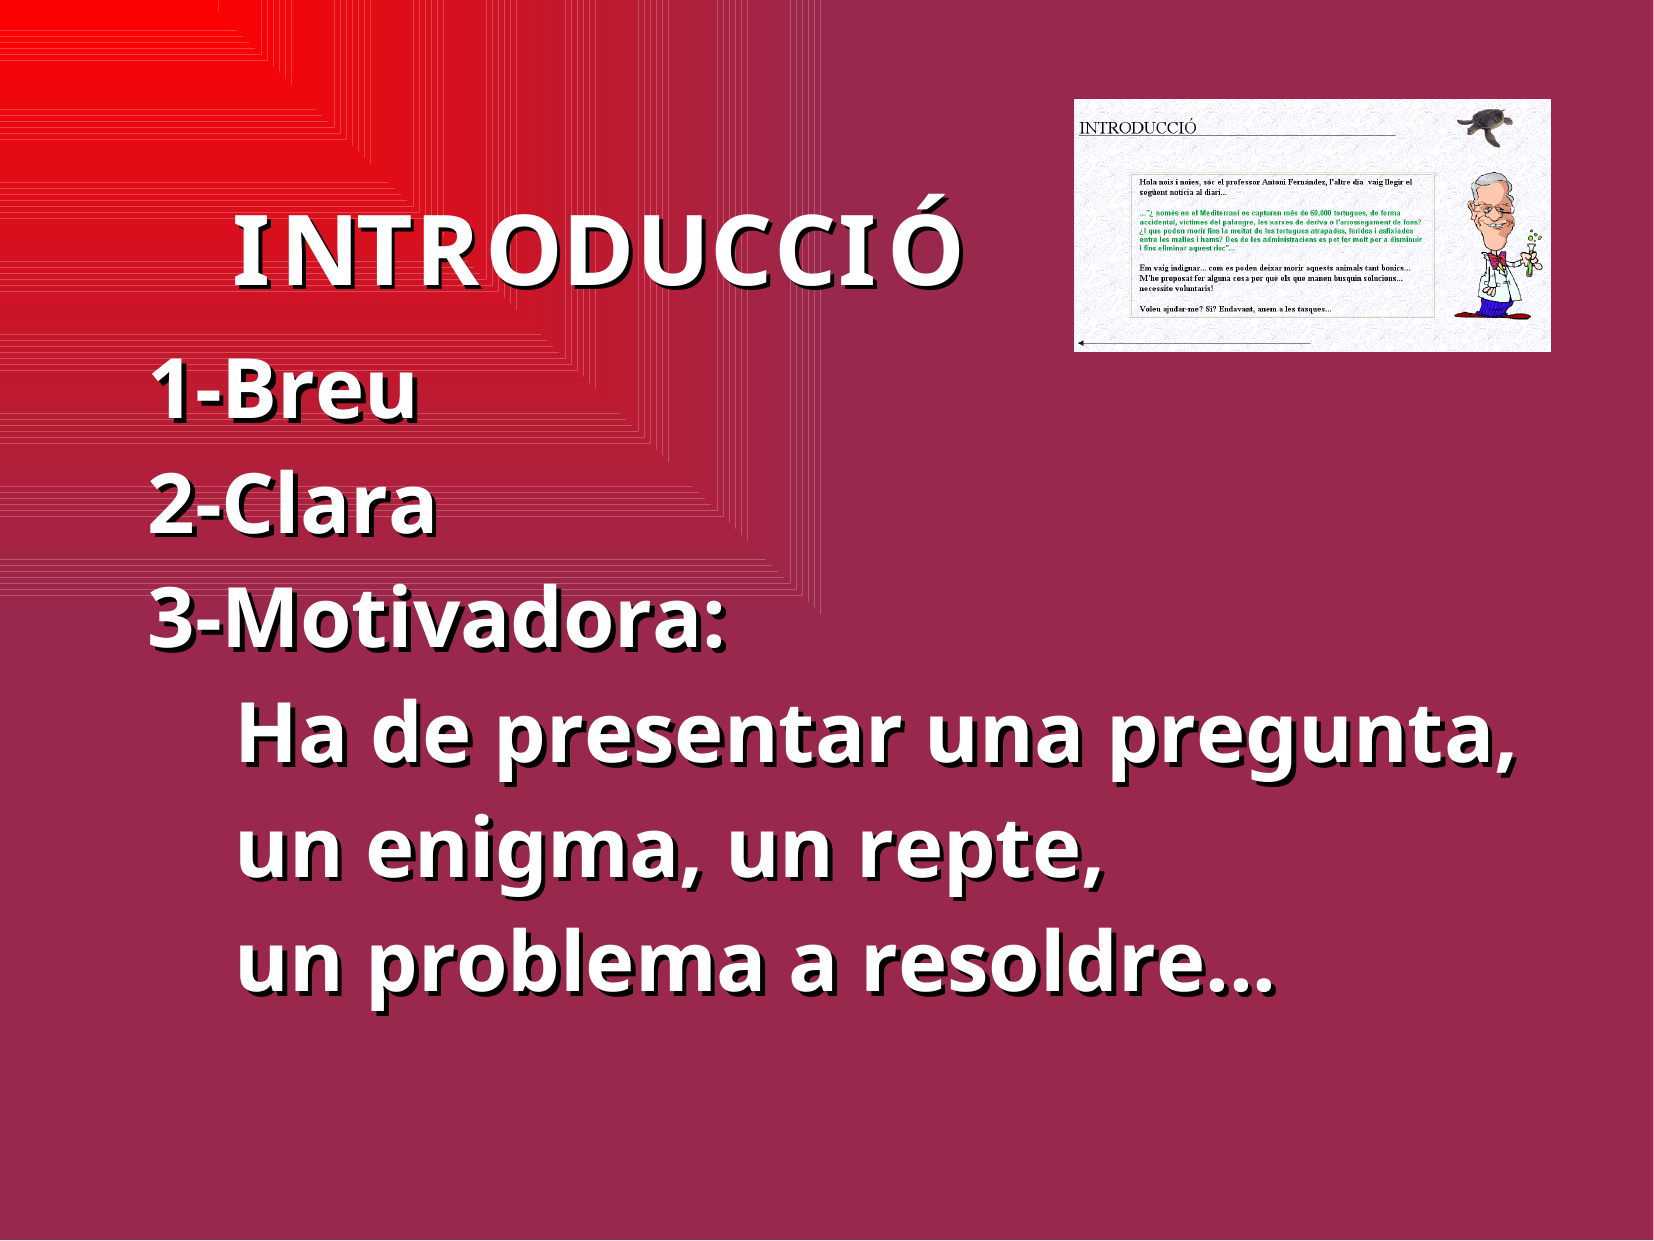

1-Breu
2-Clara
3-Motivadora:
 Ha de presentar una pregunta,
 un enigma, un repte,
 un problema a resoldre...